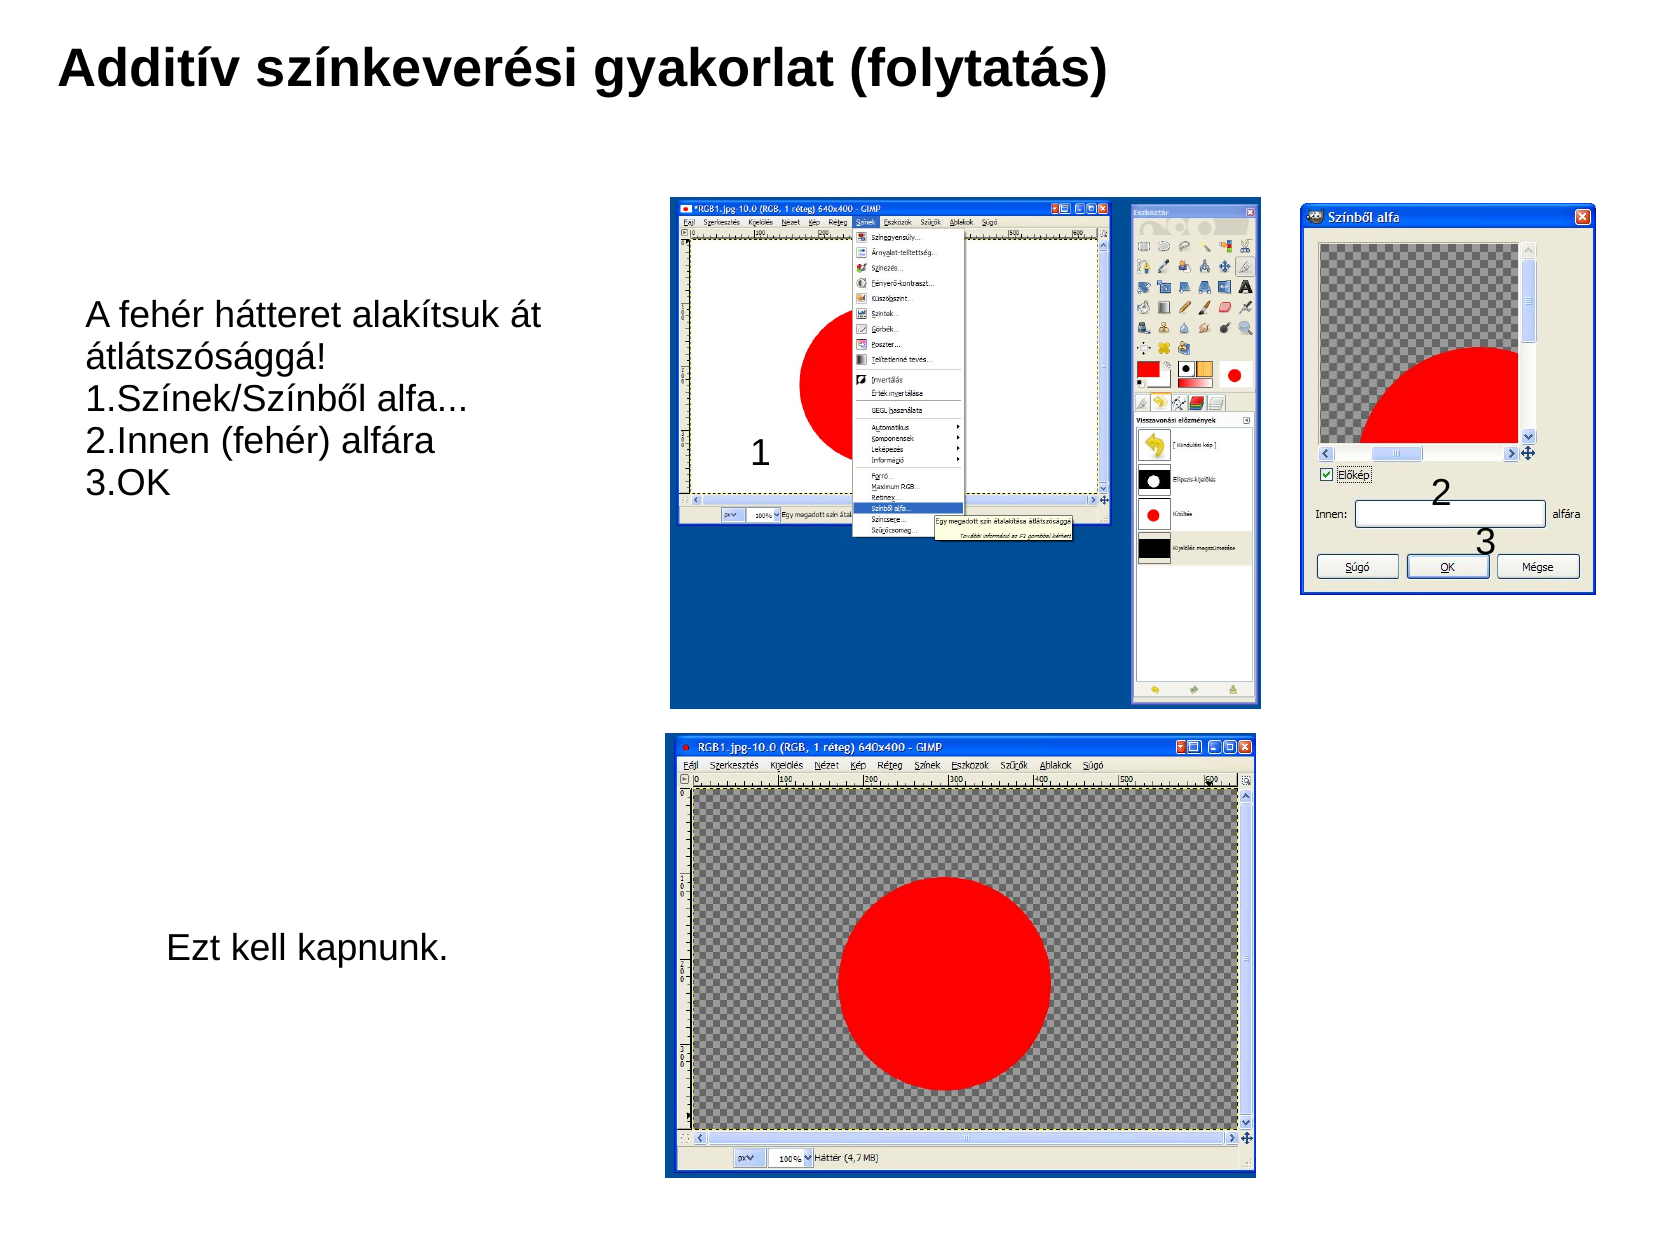

Additív színkeverési gyakorlat (folytatás)
A fehér hátteret alakítsuk át
átlátszósággá!
Színek/Színből alfa...
Innen (fehér) alfára
OK
1
2
3
Ezt kell kapnunk.